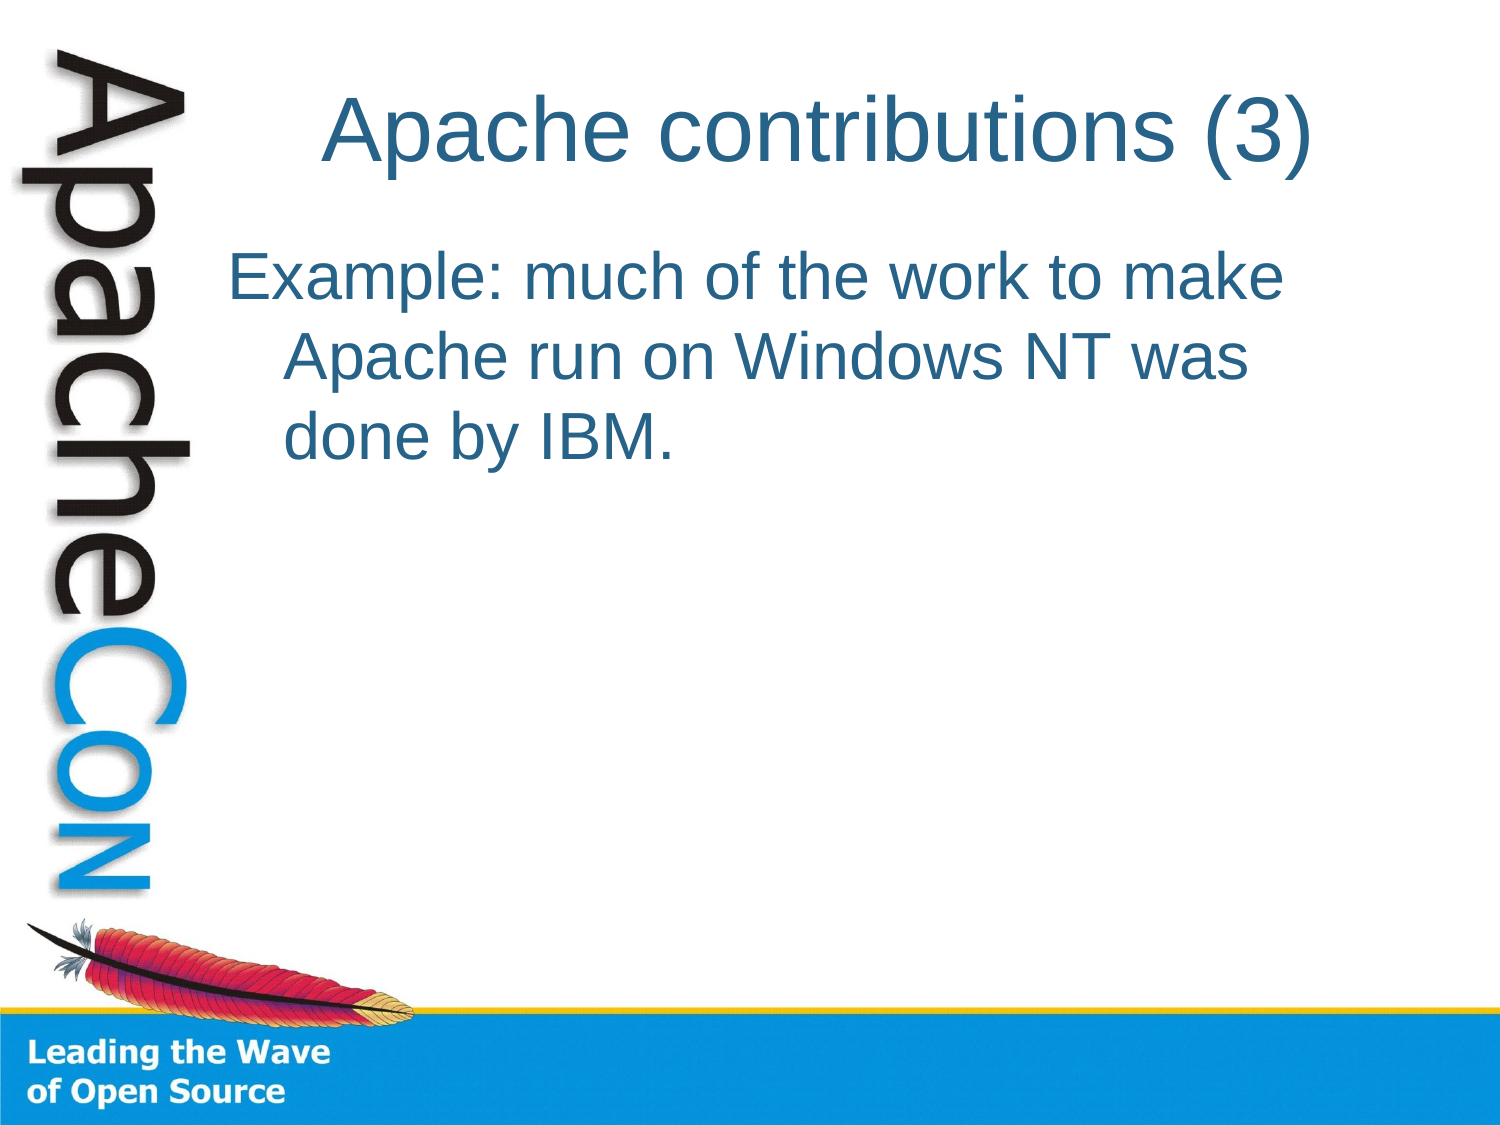

# Apache contributions (3)
Example: much of the work to make Apache run on Windows NT was done by IBM.